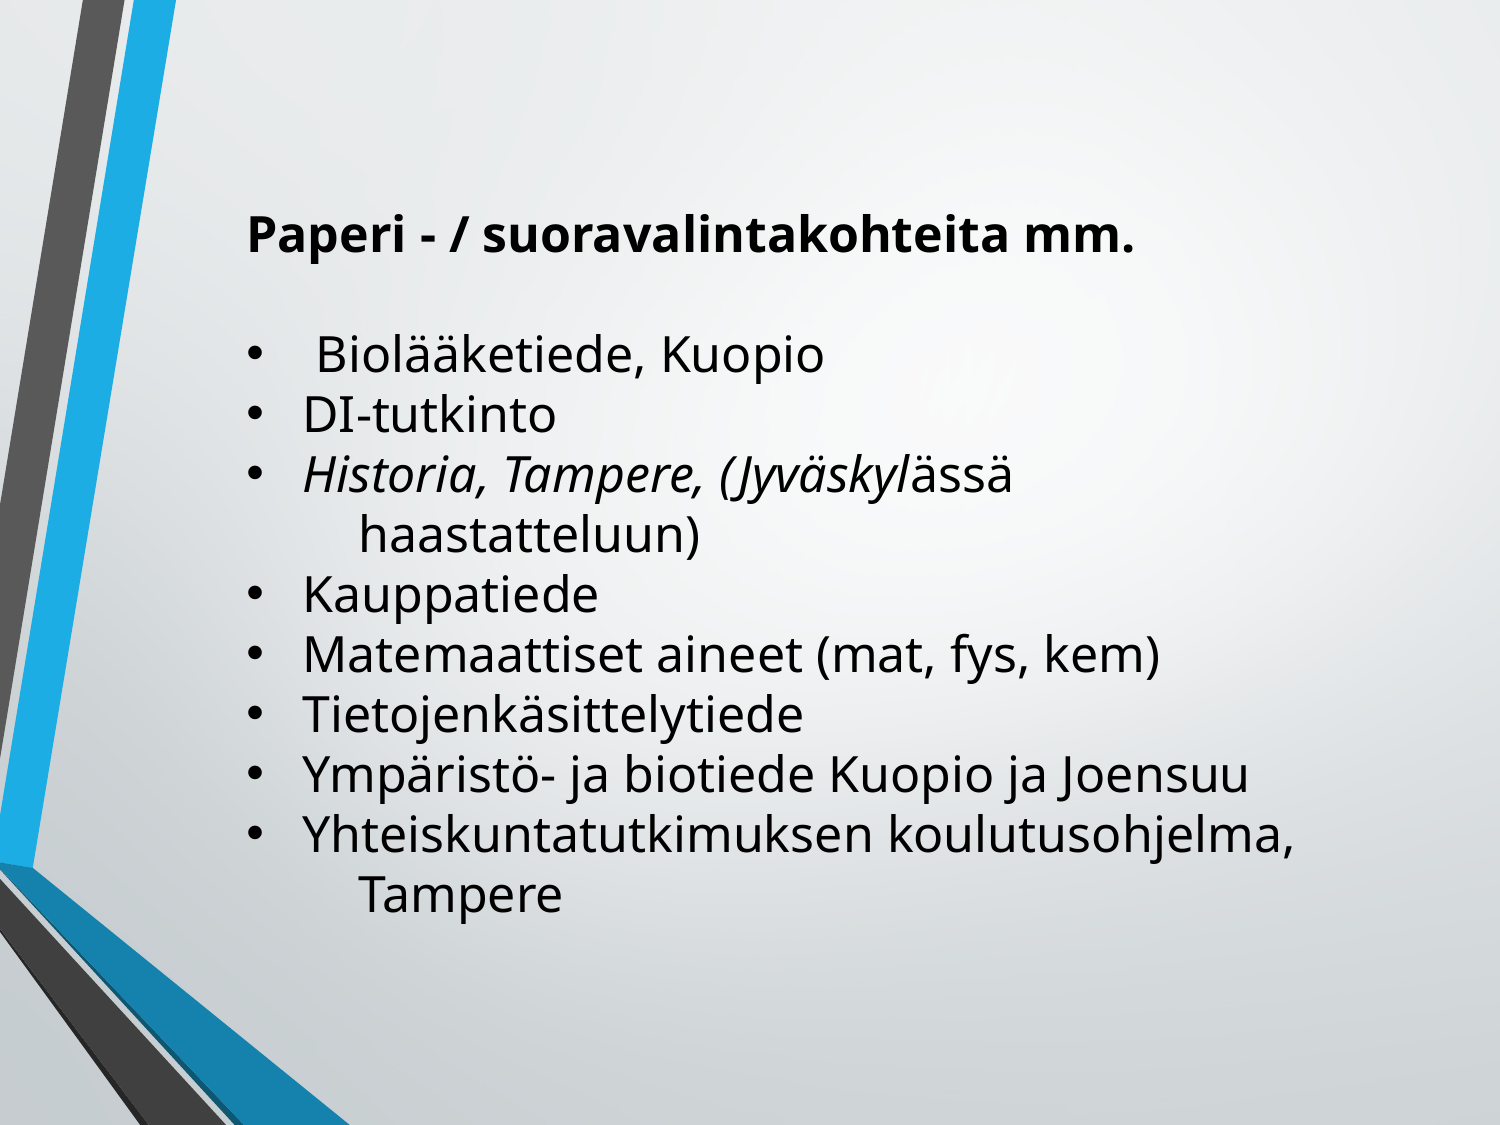

#
Paperi - / suoravalintakohteita mm.
 Biolääketiede, Kuopio
DI-tutkinto
Historia, Tampere, (Jyväskylässä haastatteluun)
Kauppatiede
Matemaattiset aineet (mat, fys, kem)
Tietojenkäsittelytiede
Ympäristö- ja biotiede Kuopio ja Joensuu
Yhteiskuntatutkimuksen koulutusohjelma, Tampere